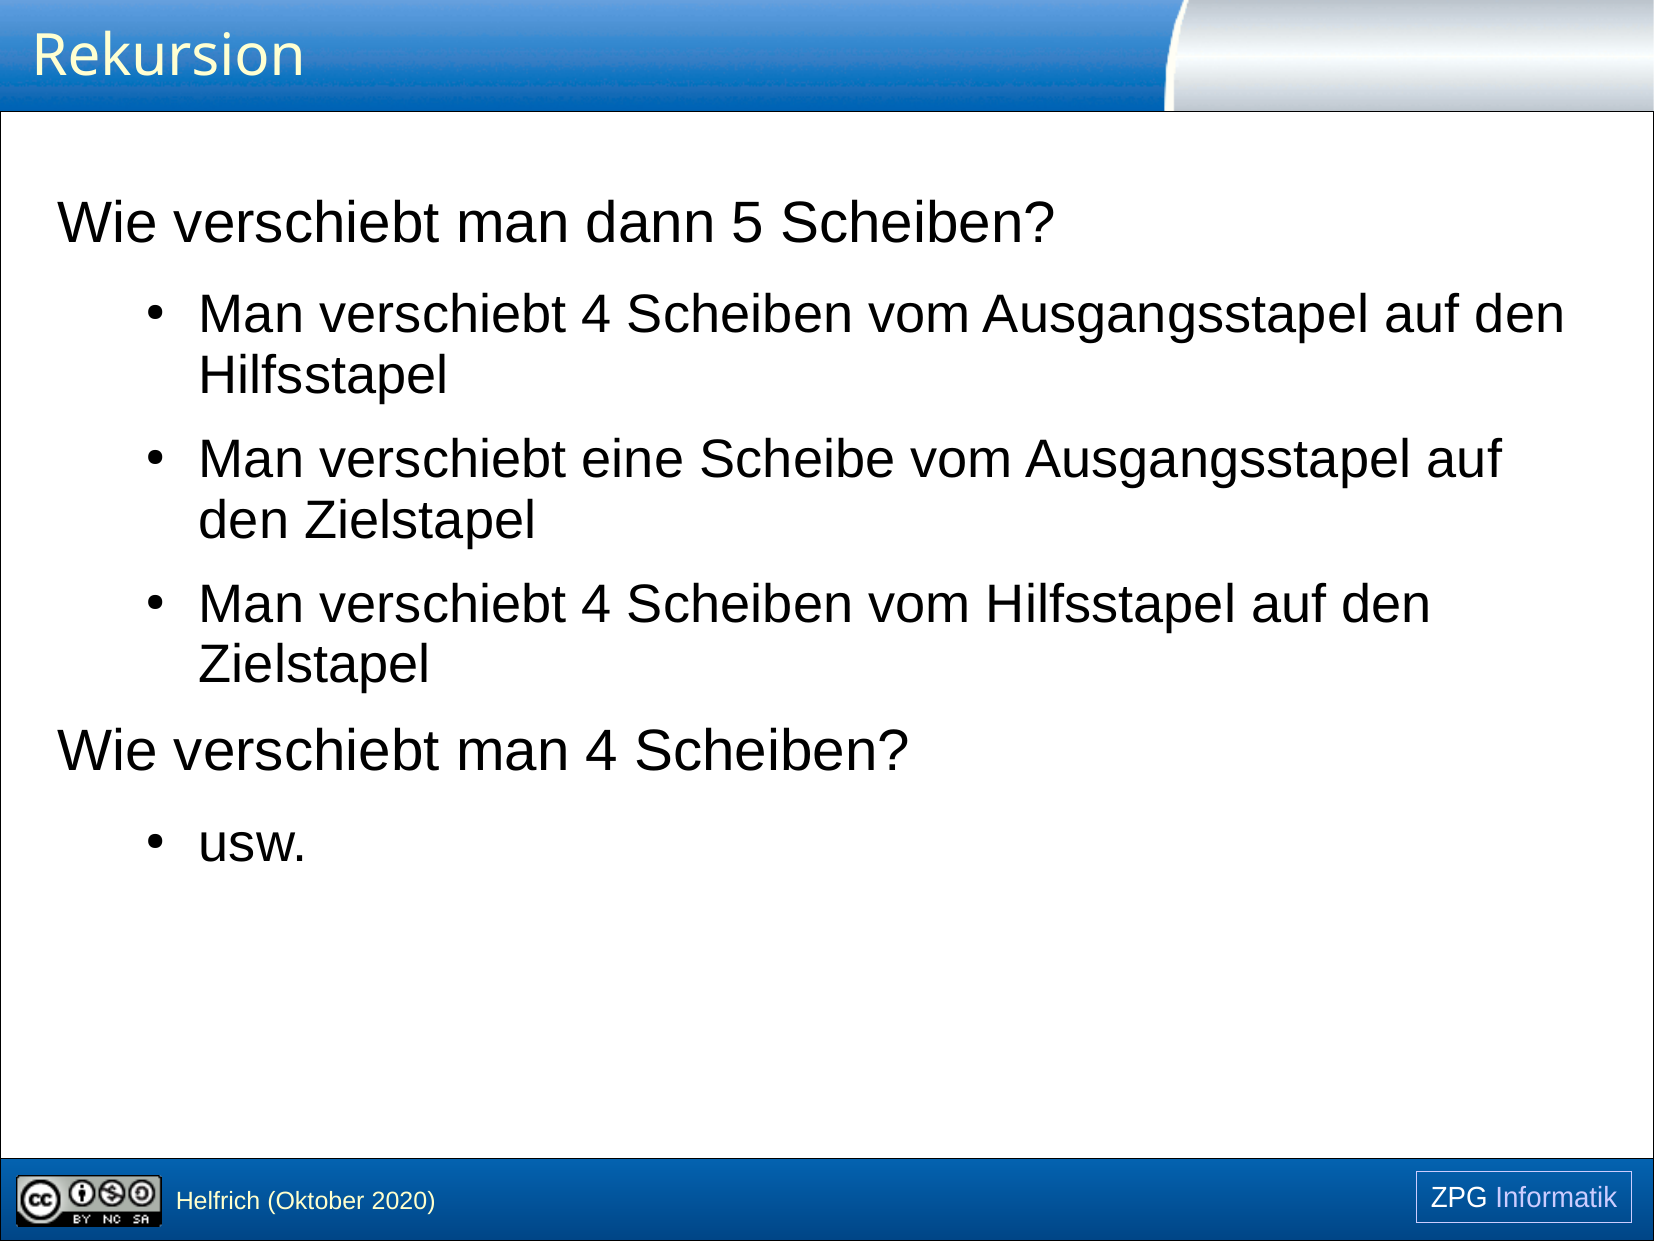

# Rekursion
Wie verschiebt man dann 5 Scheiben?
Man verschiebt 4 Scheiben vom Ausgangsstapel auf den Hilfsstapel
Man verschiebt eine Scheibe vom Ausgangsstapel auf den Zielstapel
Man verschiebt 4 Scheiben vom Hilfsstapel auf den Zielstapel
Wie verschiebt man 4 Scheiben?
usw.